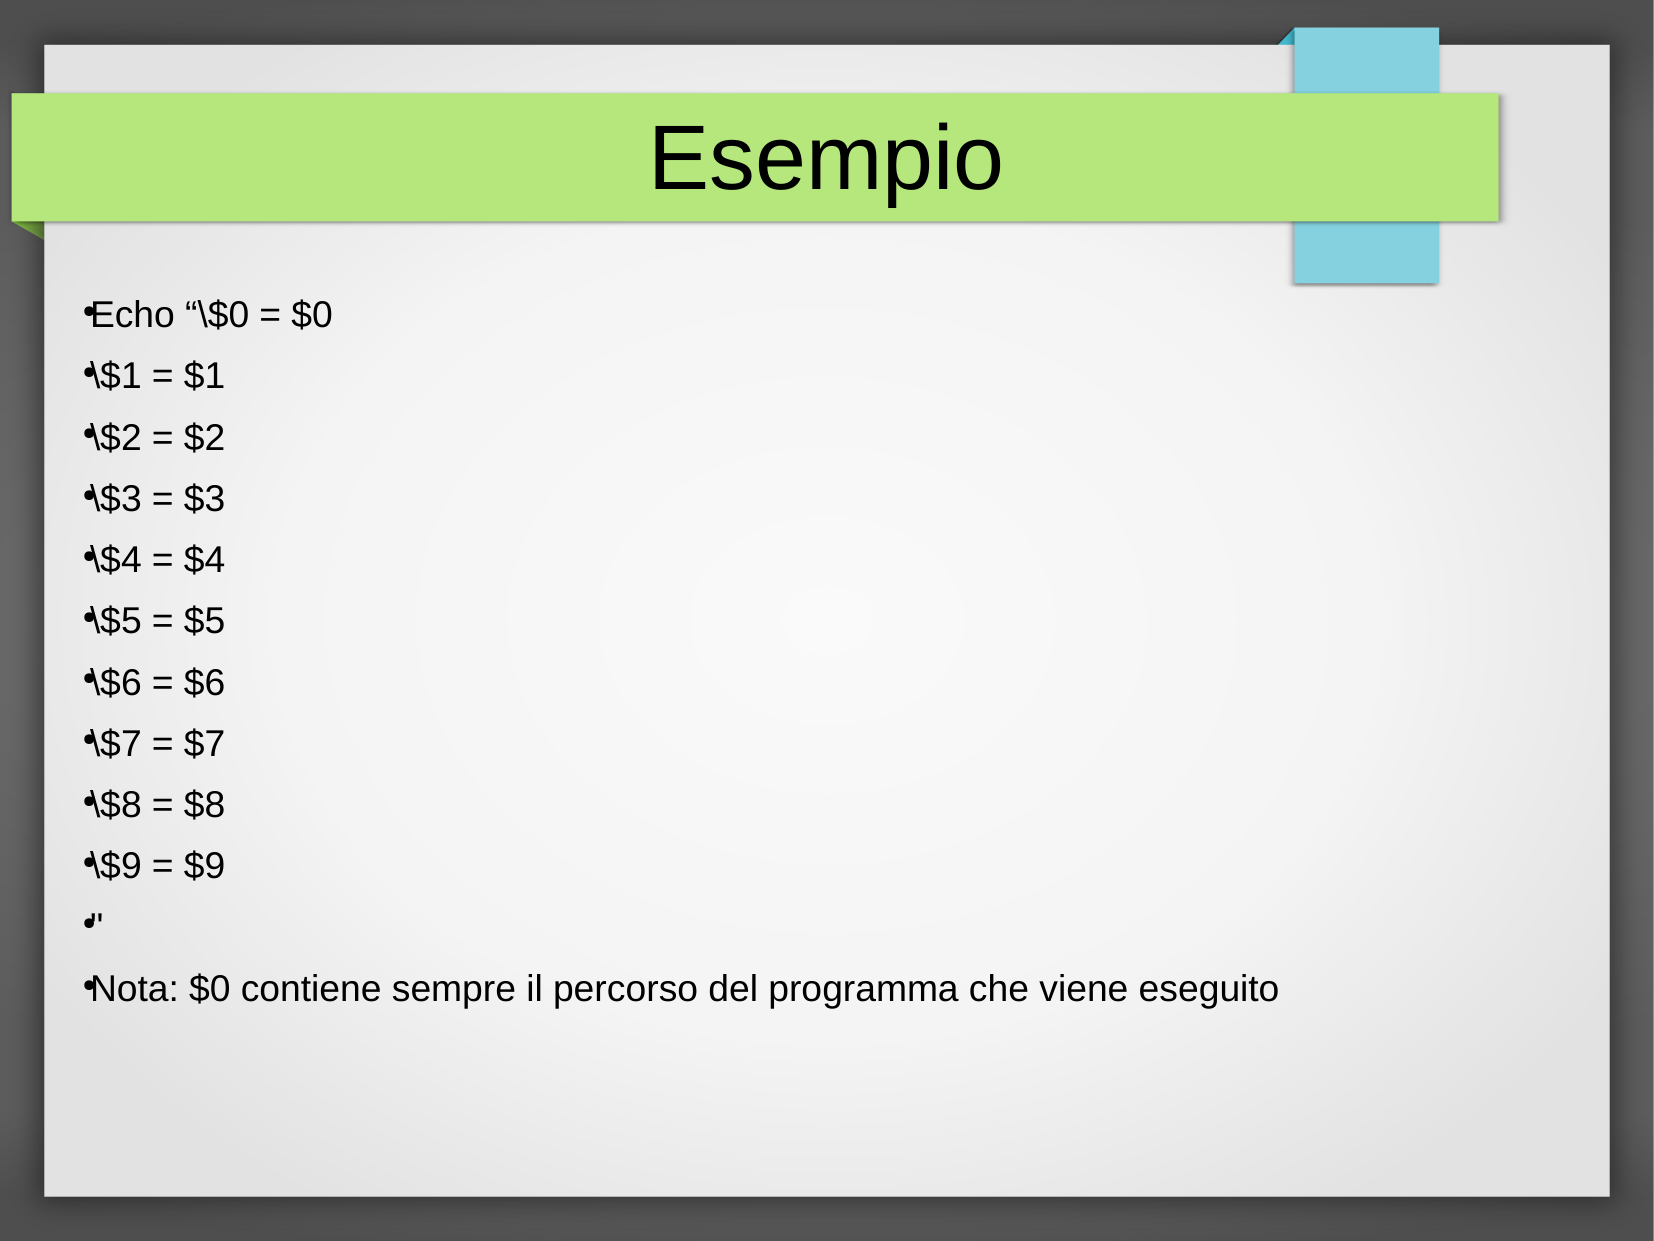

# Esempio
Echo “\$0 = $0
\$1 = $1
\$2 = $2
\$3 = $3
\$4 = $4
\$5 = $5
\$6 = $6
\$7 = $7
\$8 = $8
\$9 = $9
"
Nota: $0 contiene sempre il percorso del programma che viene eseguito